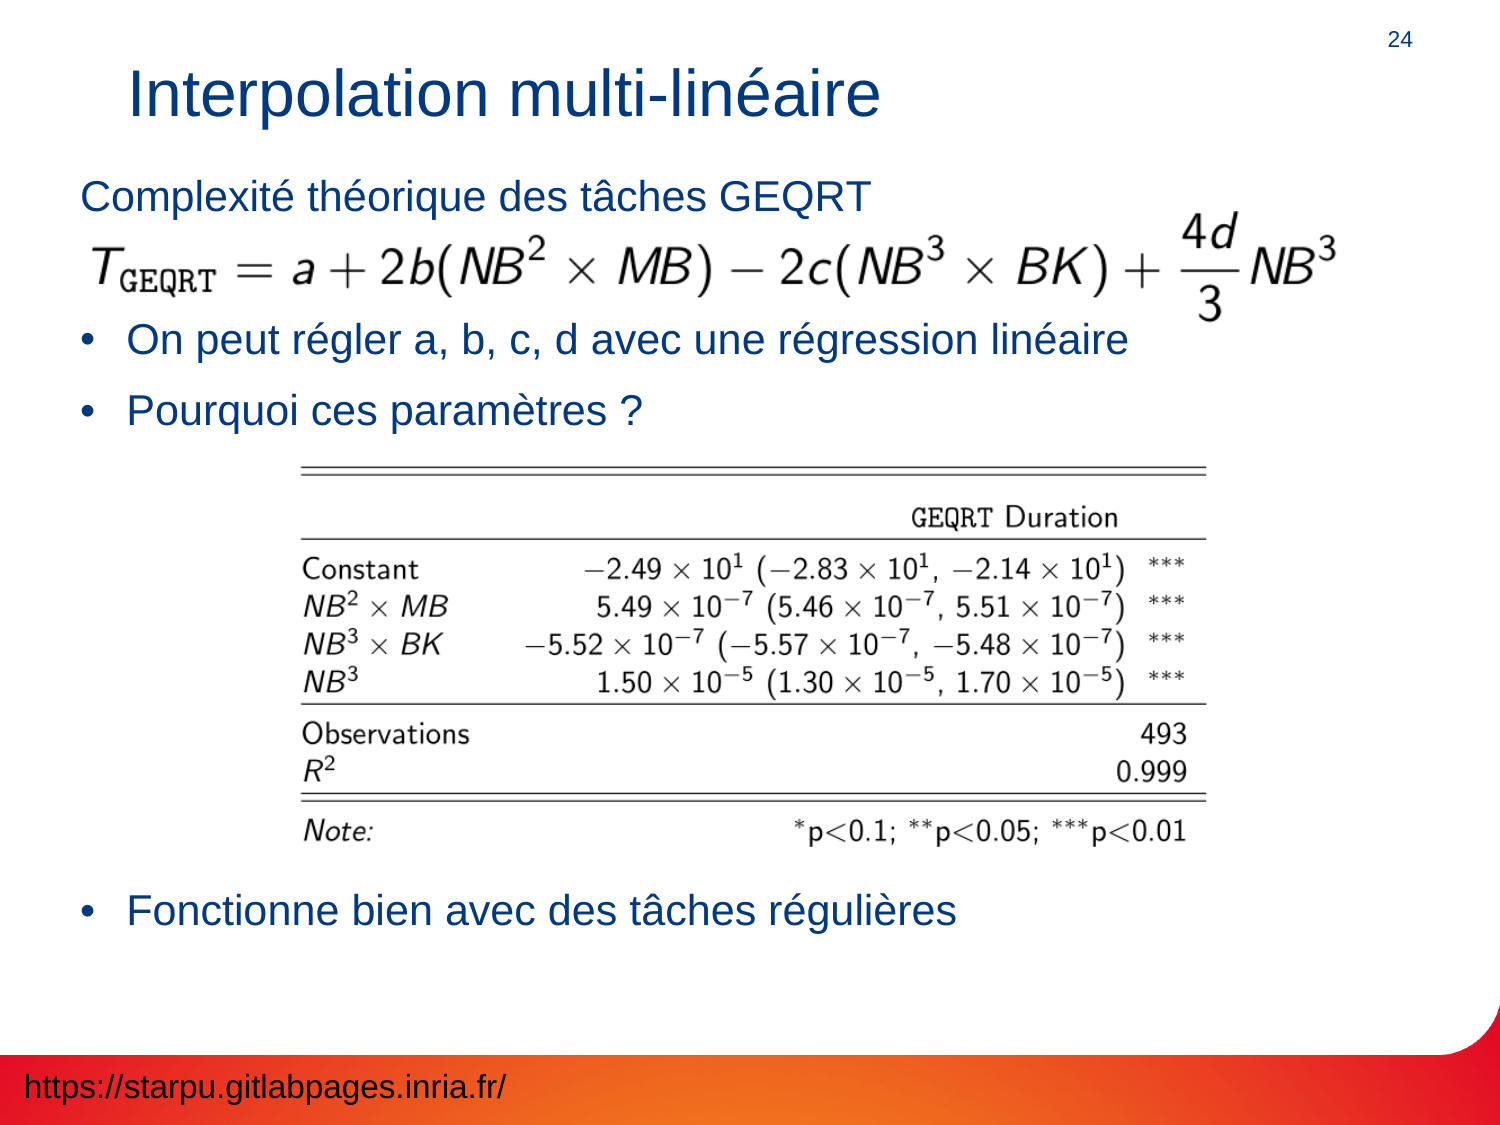

# Interpolation multi-linéaire
Complexité théorique des tâches GEQRT
On peut régler a, b, c, d avec une régression linéaire
Pourquoi ces paramètres ?
Fonctionne bien avec des tâches régulières